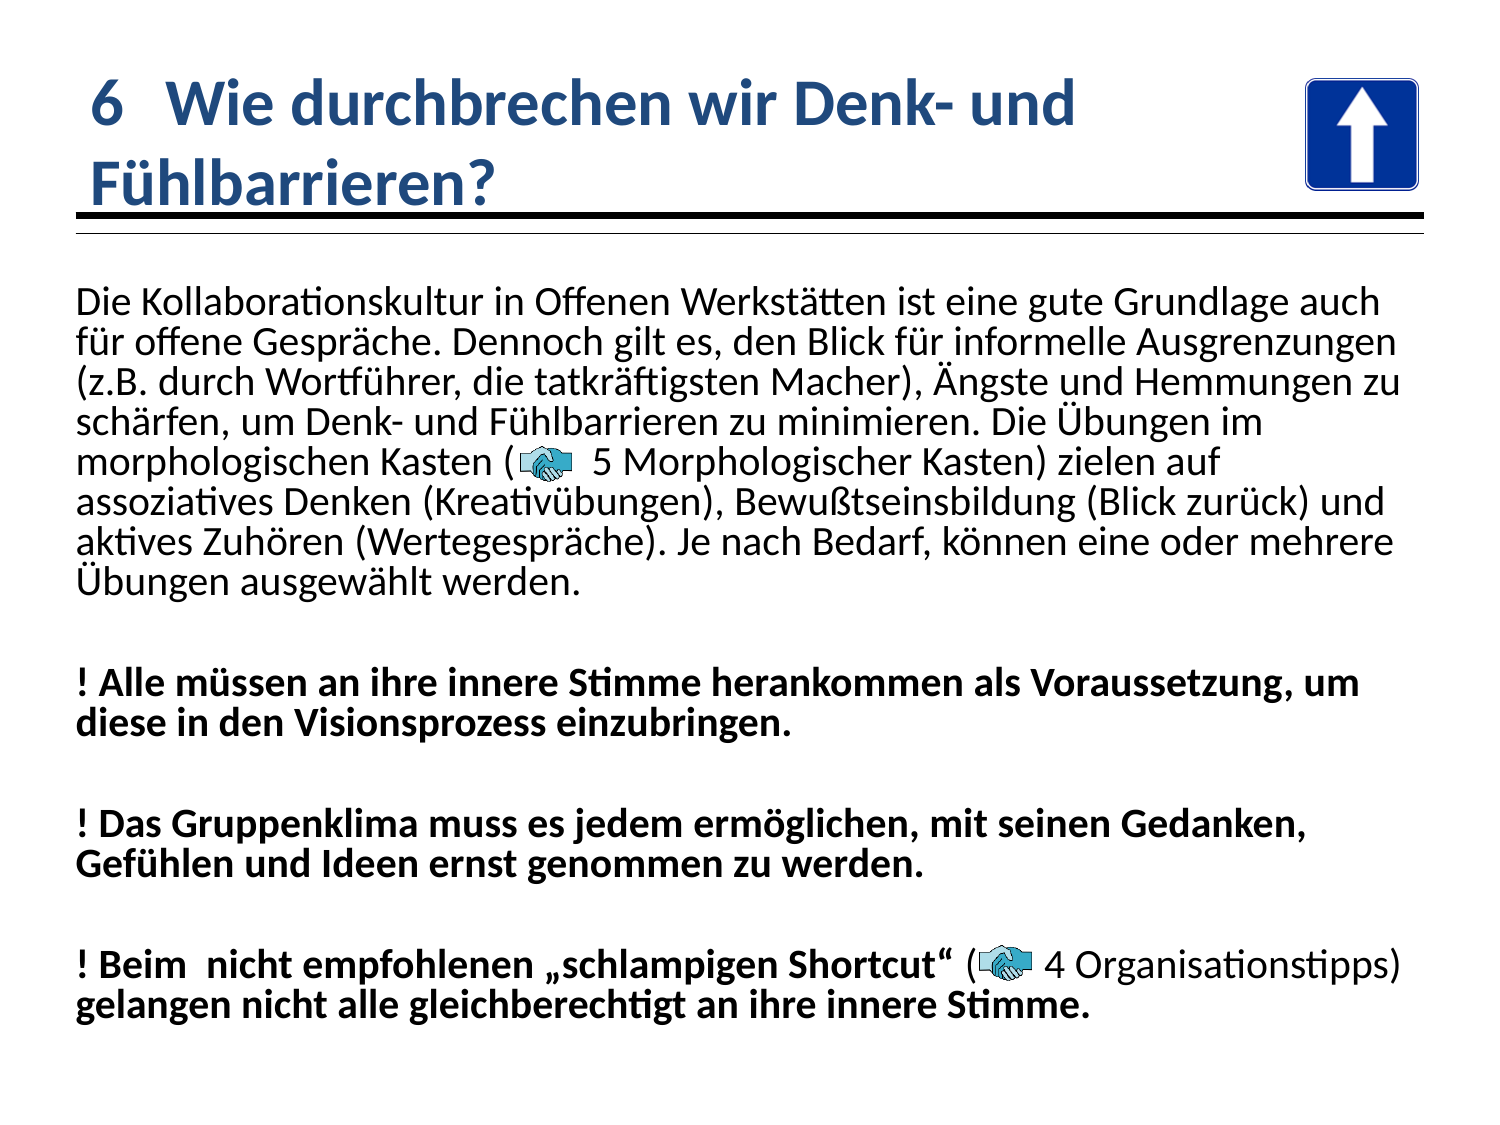

6	Wie durchbrechen wir Denk- und 	Fühlbarrieren?
# Die Kollaborationskultur in Offenen Werkstätten ist eine gute Grundlage auch für offene Gespräche. Dennoch gilt es, den Blick für informelle Ausgrenzungen (z.B. durch Wortführer, die tatkräftigsten Macher), Ängste und Hemmungen zu schärfen, um Denk- und Fühlbarrieren zu minimieren. Die Übungen im morphologischen Kasten ( 5 Morphologischer Kasten) zielen auf assoziatives Denken (Kreativübungen), Bewußtseinsbildung (Blick zurück) und aktives Zuhören (Wertegespräche). Je nach Bedarf, können eine oder mehrere Übungen ausgewählt werden.
! Alle müssen an ihre innere Stimme herankommen als Voraussetzung, um diese in den Visionsprozess einzubringen.
! Das Gruppenklima muss es jedem ermöglichen, mit seinen Gedanken, Gefühlen und Ideen ernst genommen zu werden.
! Beim nicht empfohlenen „schlampigen Shortcut“ ( 4 Organisationstipps) gelangen nicht alle gleichberechtigt an ihre innere Stimme.